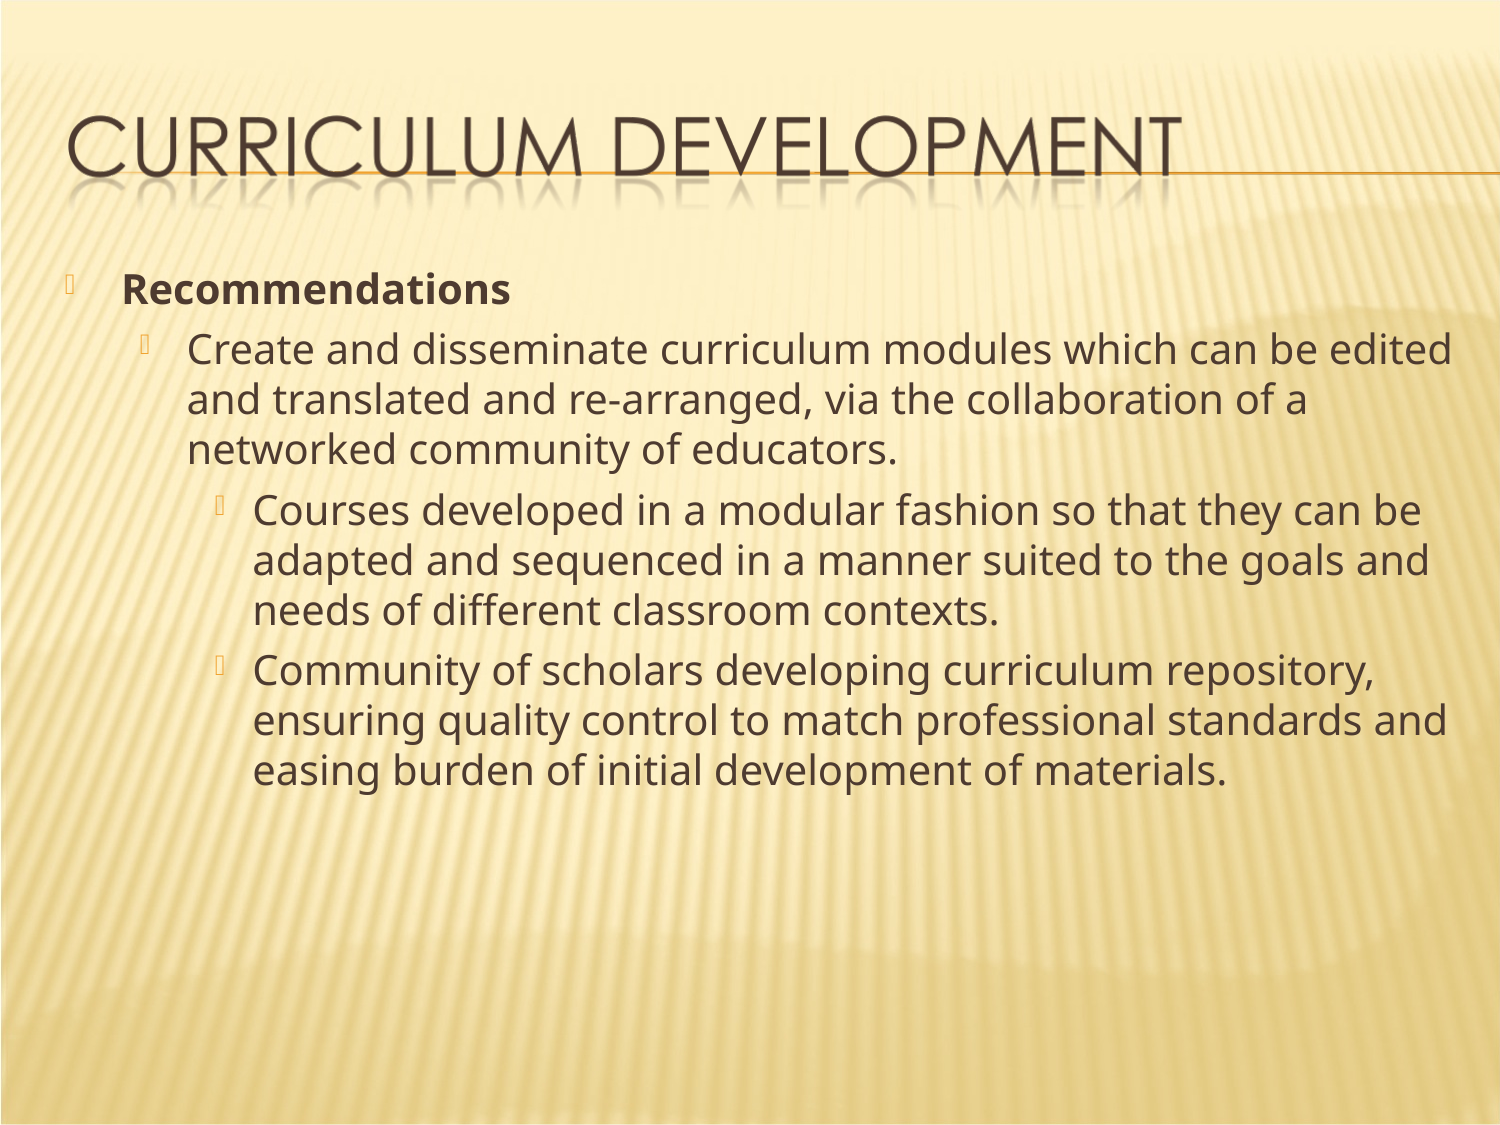

# Recommendations
Create and disseminate curriculum modules which can be edited and translated and re-arranged, via the collaboration of a networked community of educators.
Courses developed in a modular fashion so that they can be adapted and sequenced in a manner suited to the goals and needs of different classroom contexts.
Community of scholars developing curriculum repository, ensuring quality control to match professional standards and easing burden of initial development of materials.